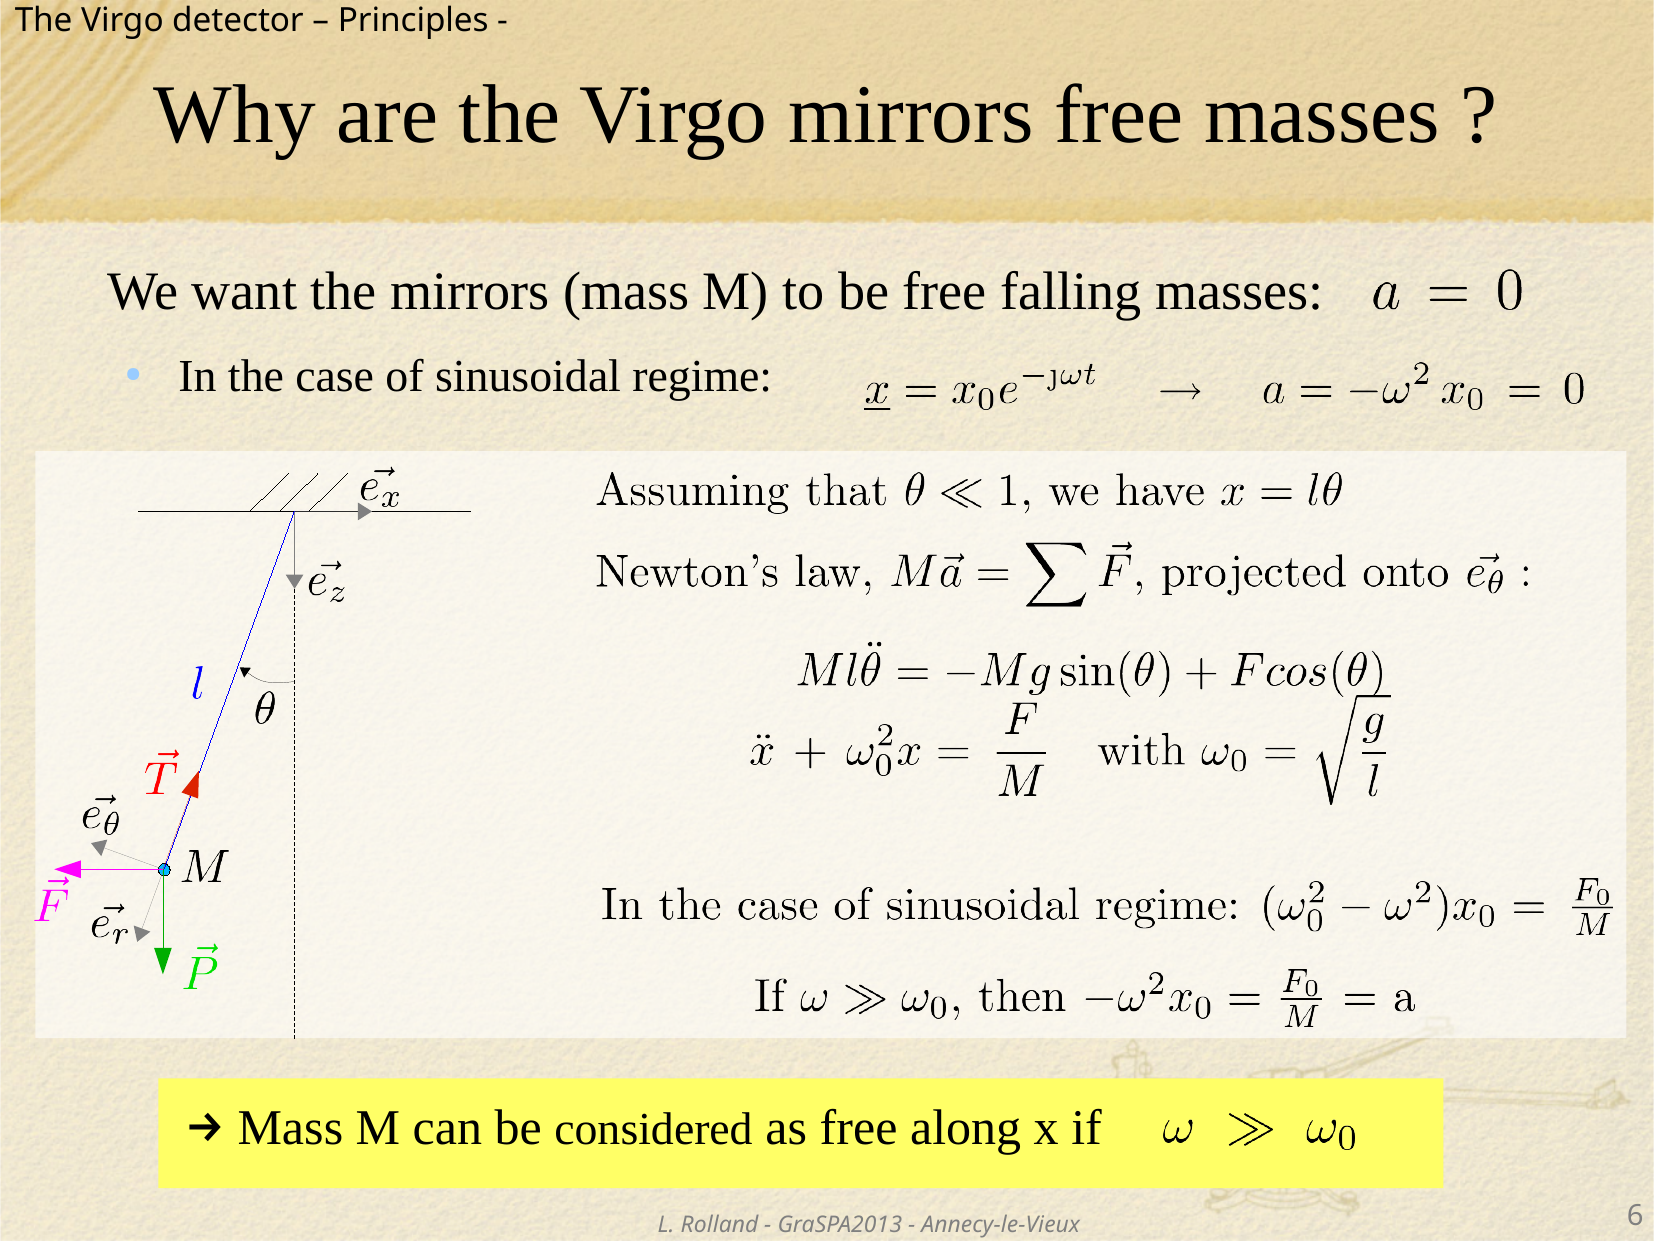

The Virgo detector – Principles -
# Why are the Virgo mirrors free masses ?
We want the mirrors (mass M) to be free falling masses:
In the case of sinusoidal regime:
→ Mass M can be considered as free along x if